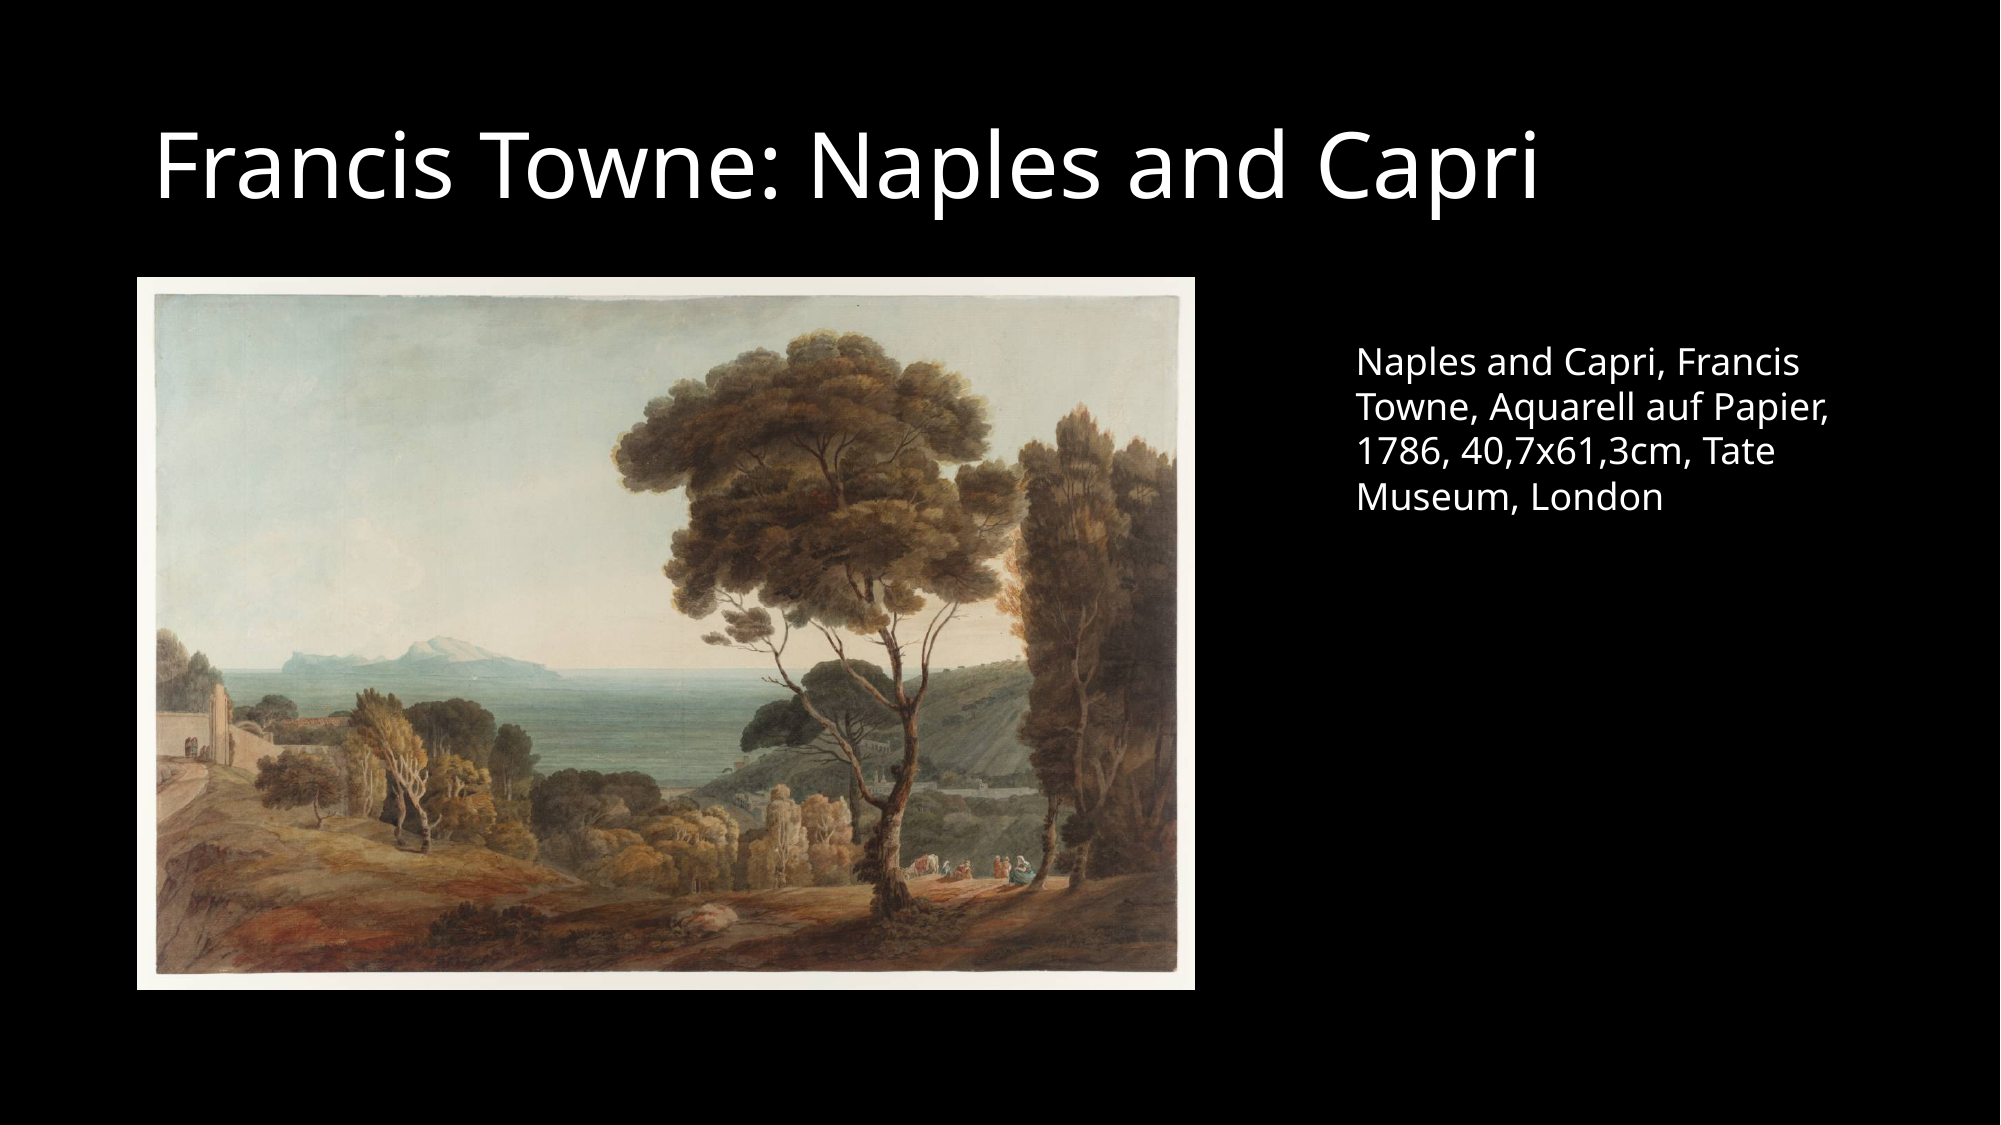

# Francis Towne: Naples and Capri
Naples and Capri, Francis Towne, Aquarell auf Papier, 1786, 40,7x61,3cm, Tate Museum, London